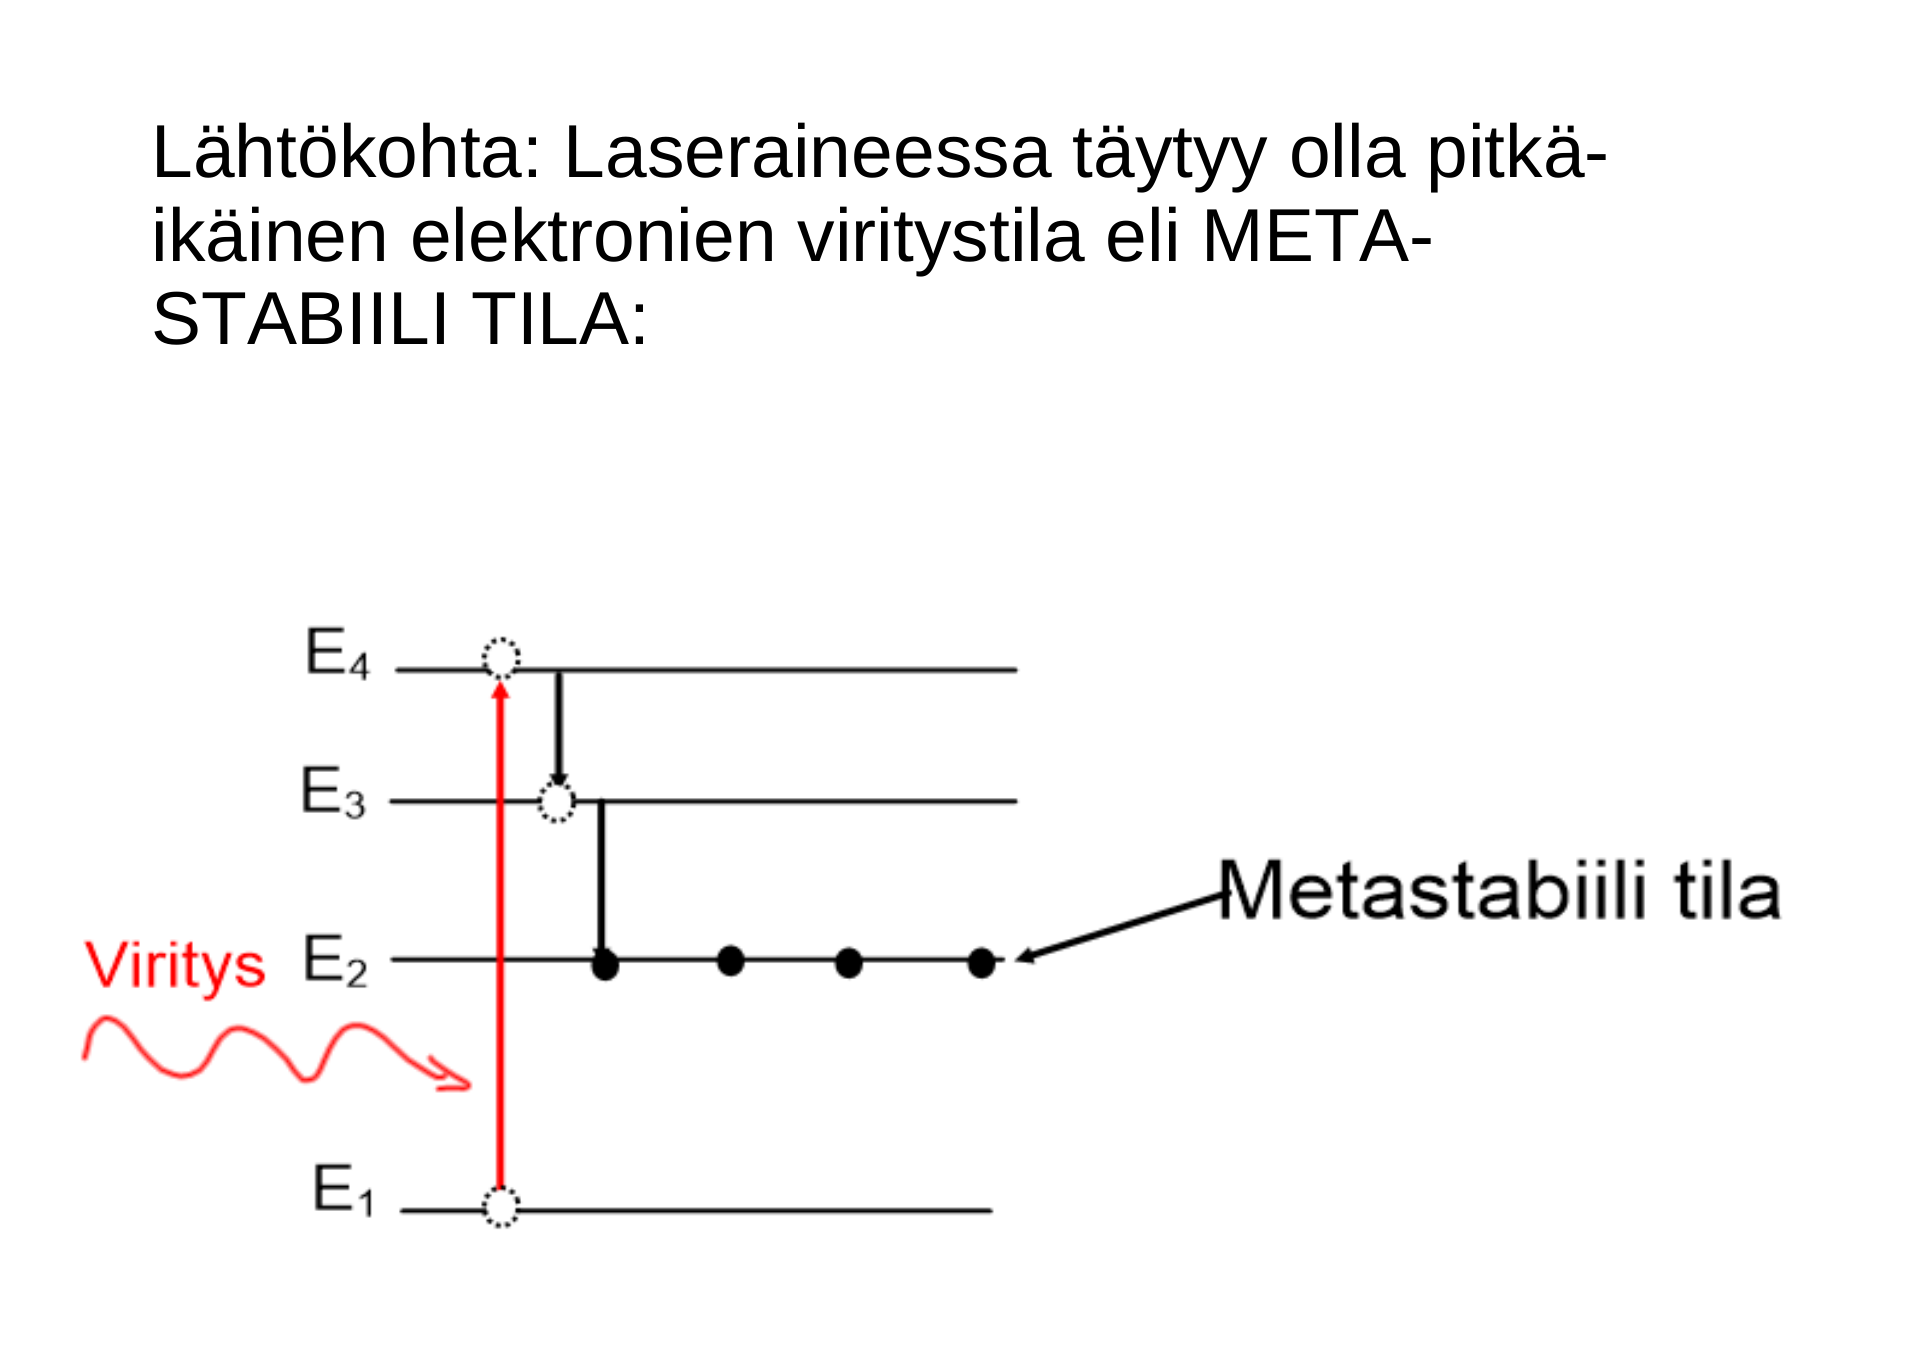

Lähtökohta: Laseraineessa täytyy olla pitkä-ikäinen elektronien viritystila eli META-STABIILI TILA: